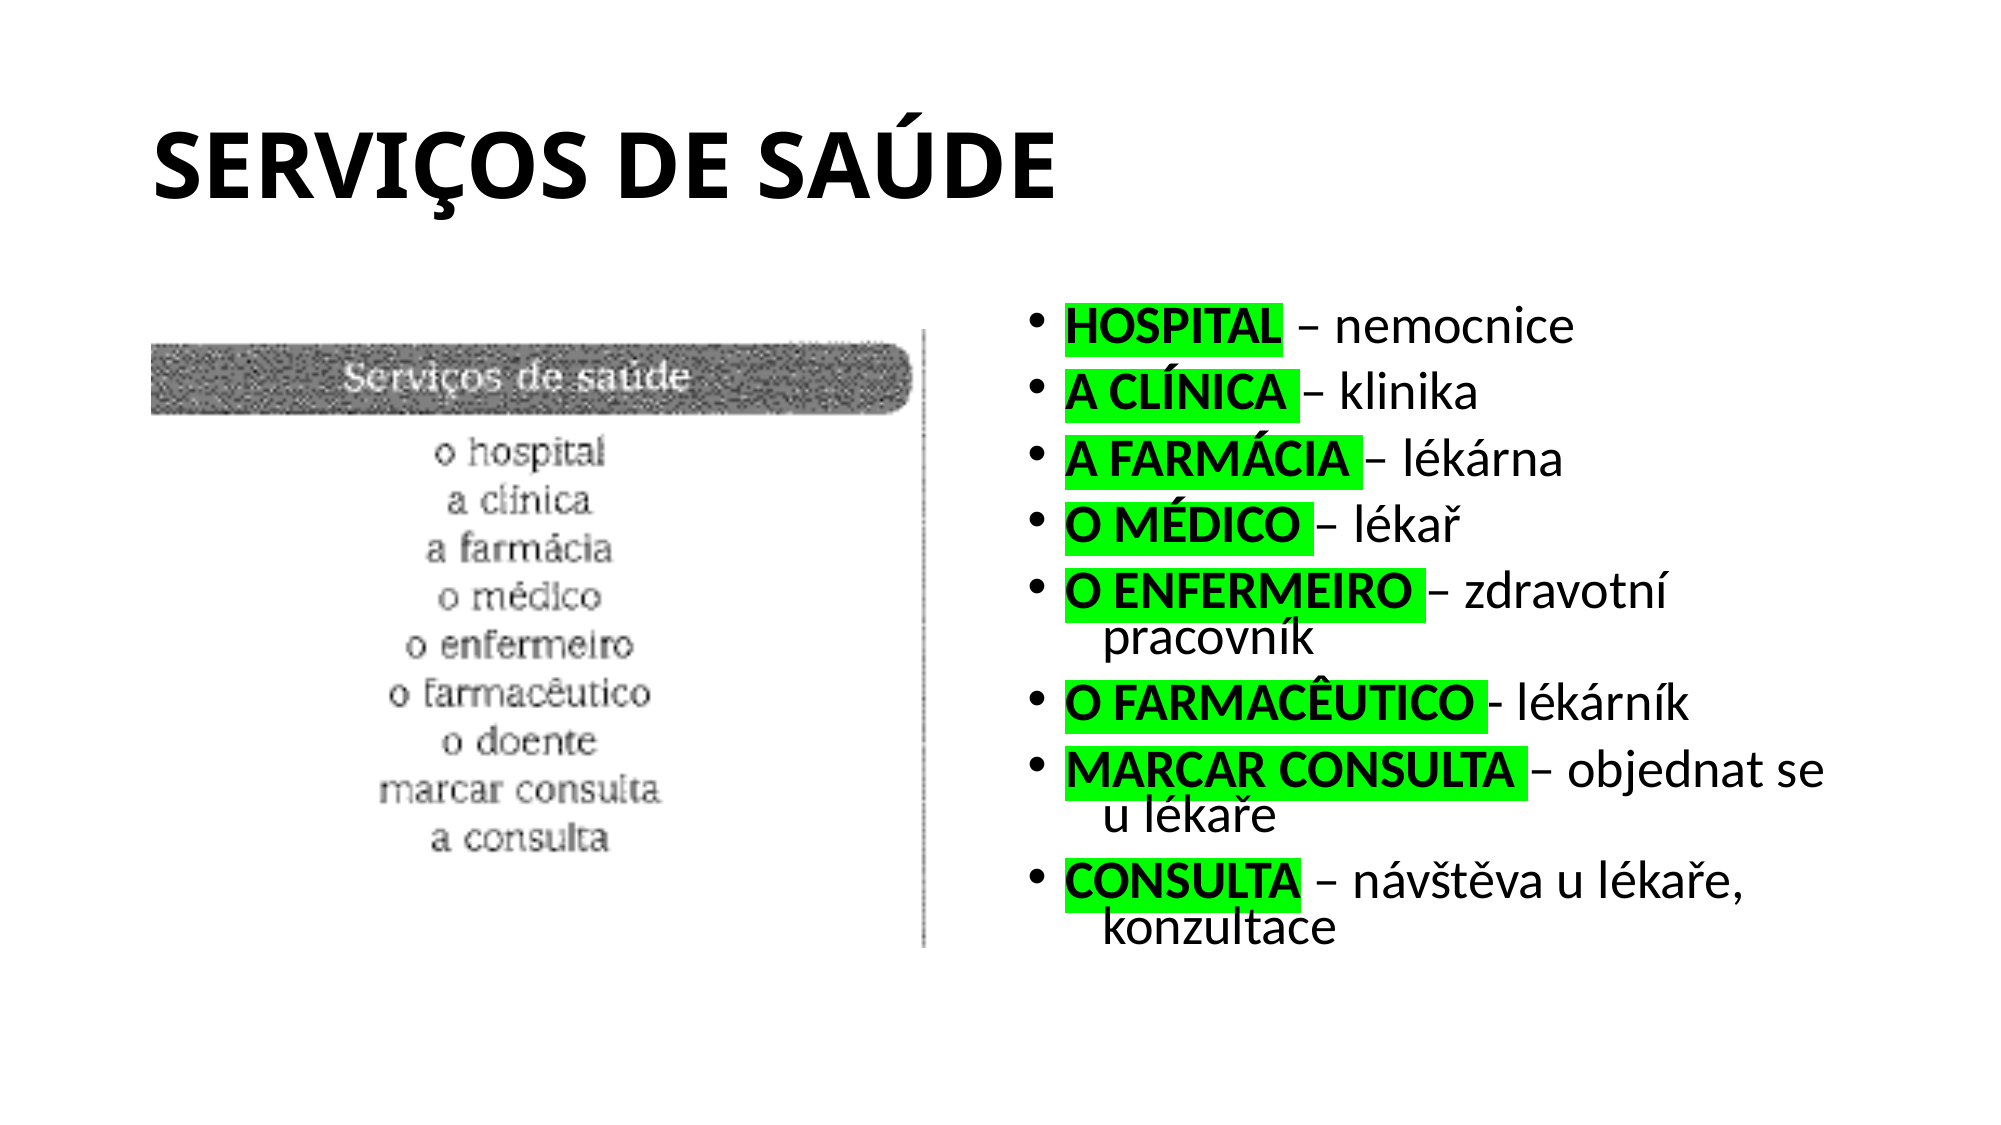

# SERVIÇOS DE SAÚDE
HOSPITAL – nemocnice
A CLÍNICA – klinika
A FARMÁCIA – lékárna
O MÉDICO – lékař
O ENFERMEIRO – zdravotní pracovník
O FARMACÊUTICO - lékárník
MARCAR CONSULTA – objednat se u lékaře
CONSULTA – návštěva u lékaře, konzultace